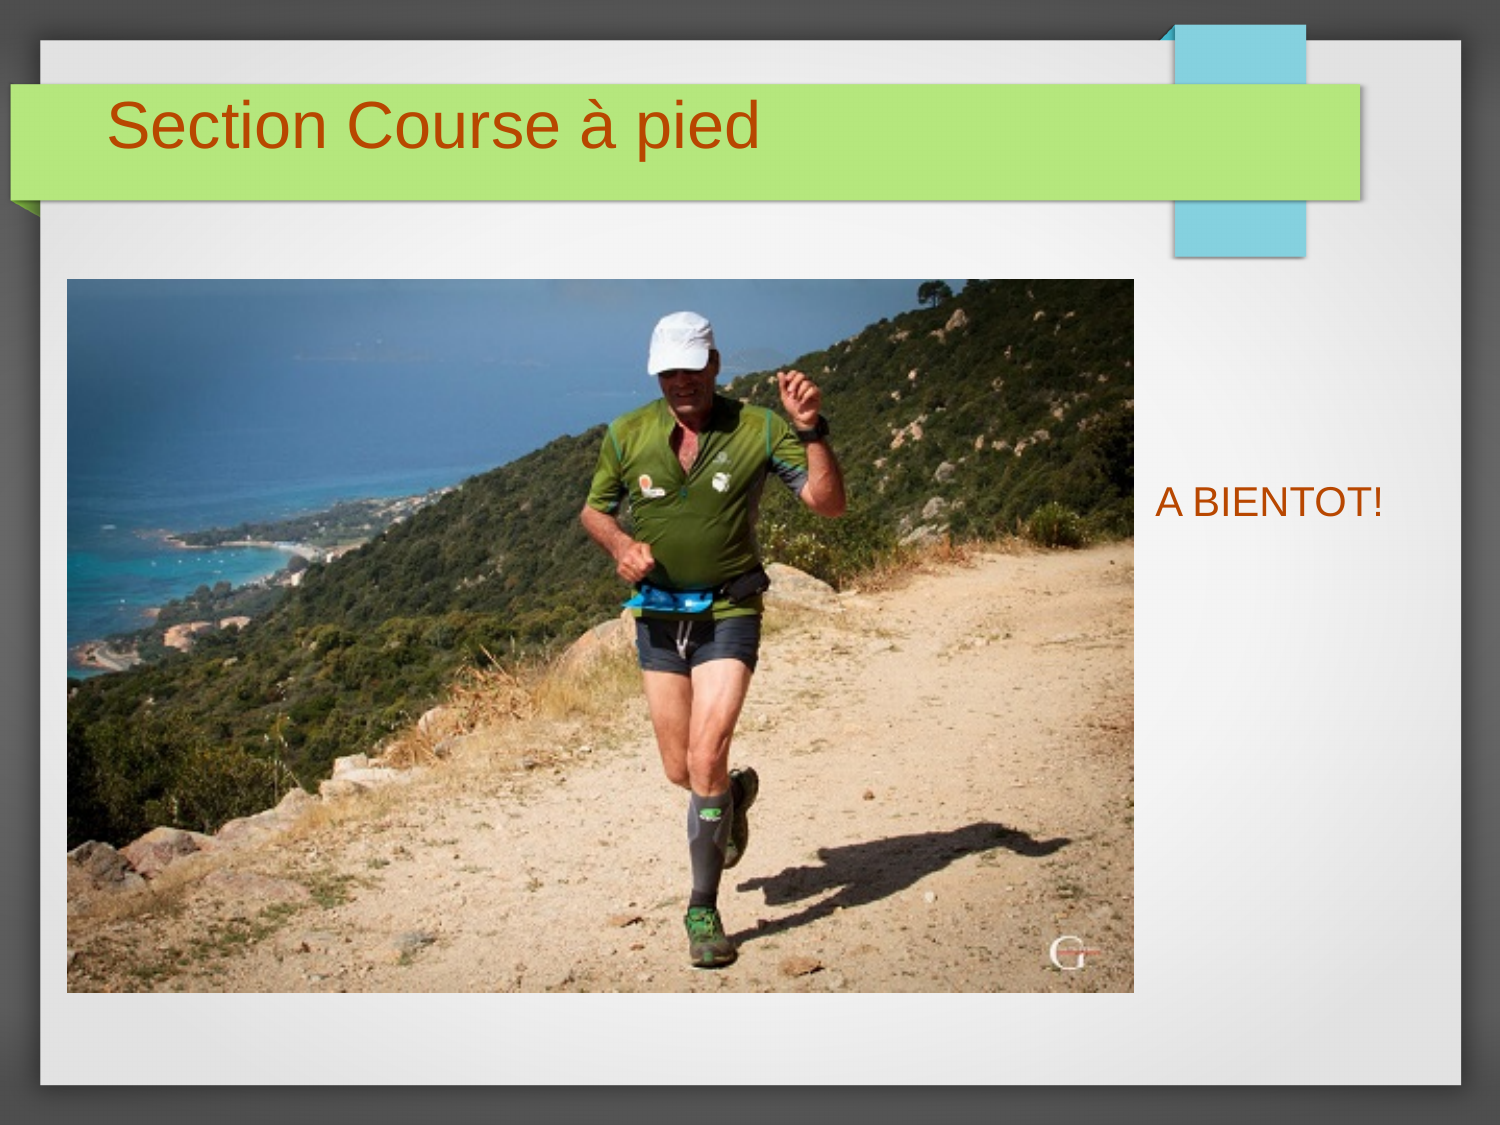

# Section Course à pied
A BIENTOT!